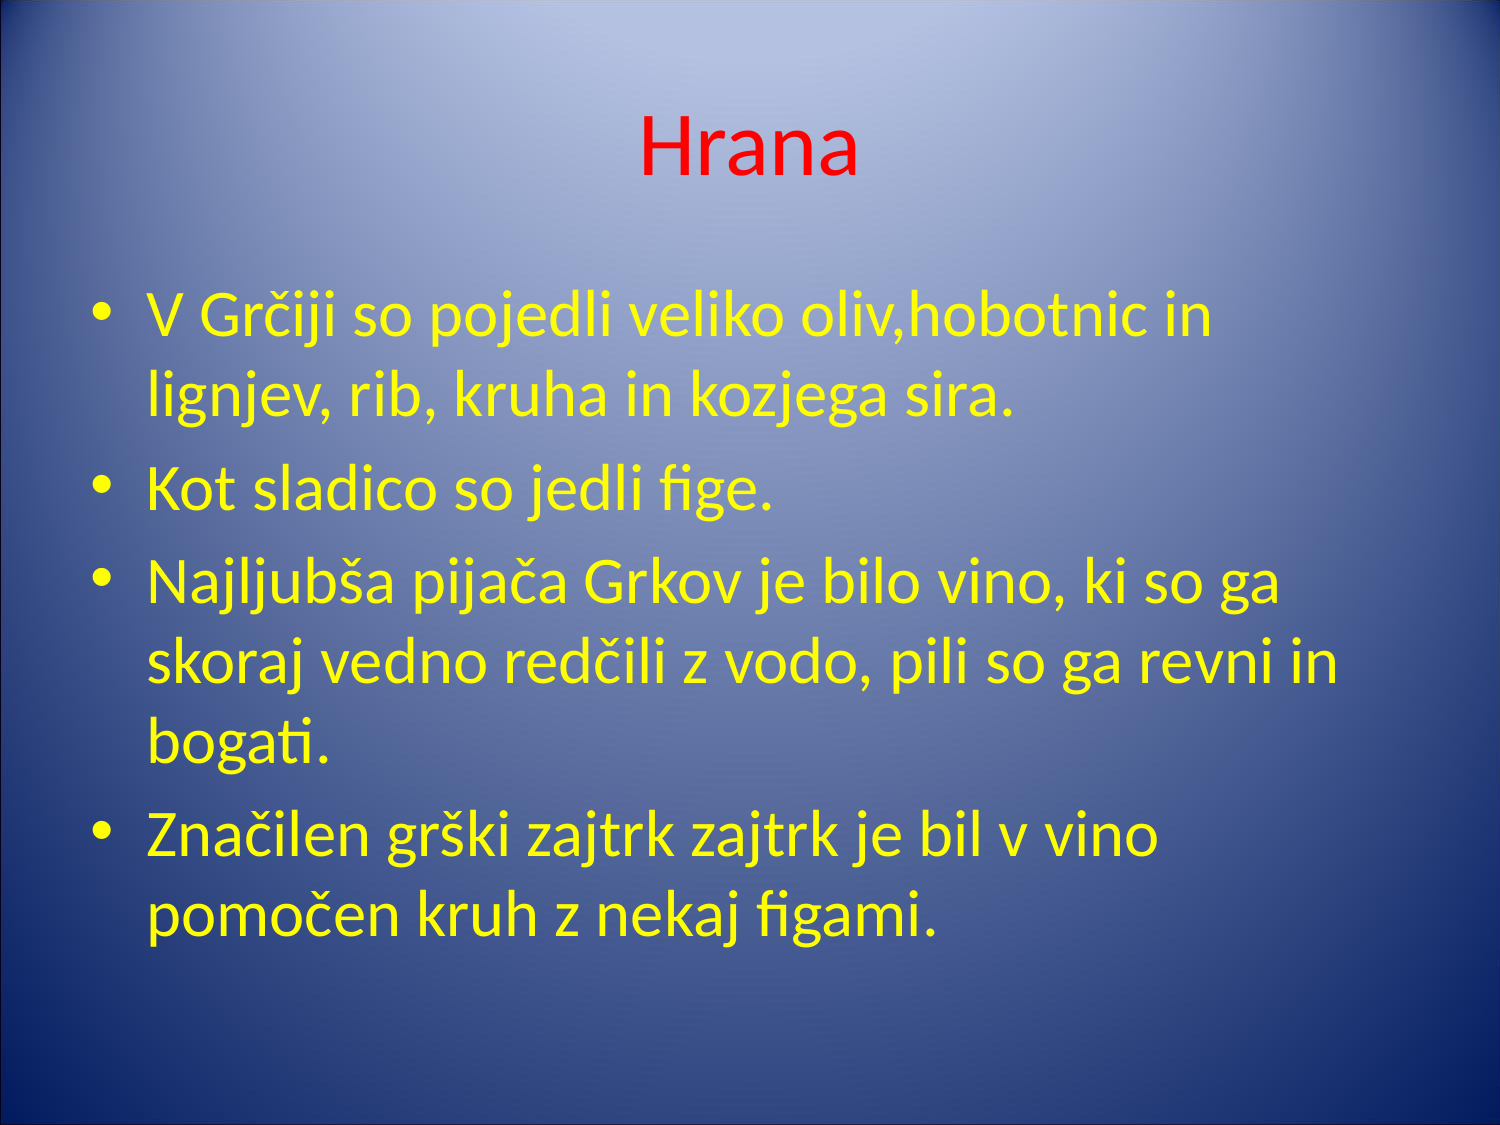

# Hrana
V Grčiji so pojedli veliko oliv,hobotnic in lignjev, rib, kruha in kozjega sira.
Kot sladico so jedli fige.
Najljubša pijača Grkov je bilo vino, ki so ga skoraj vedno redčili z vodo, pili so ga revni in bogati.
Značilen grški zajtrk zajtrk je bil v vino pomočen kruh z nekaj figami.